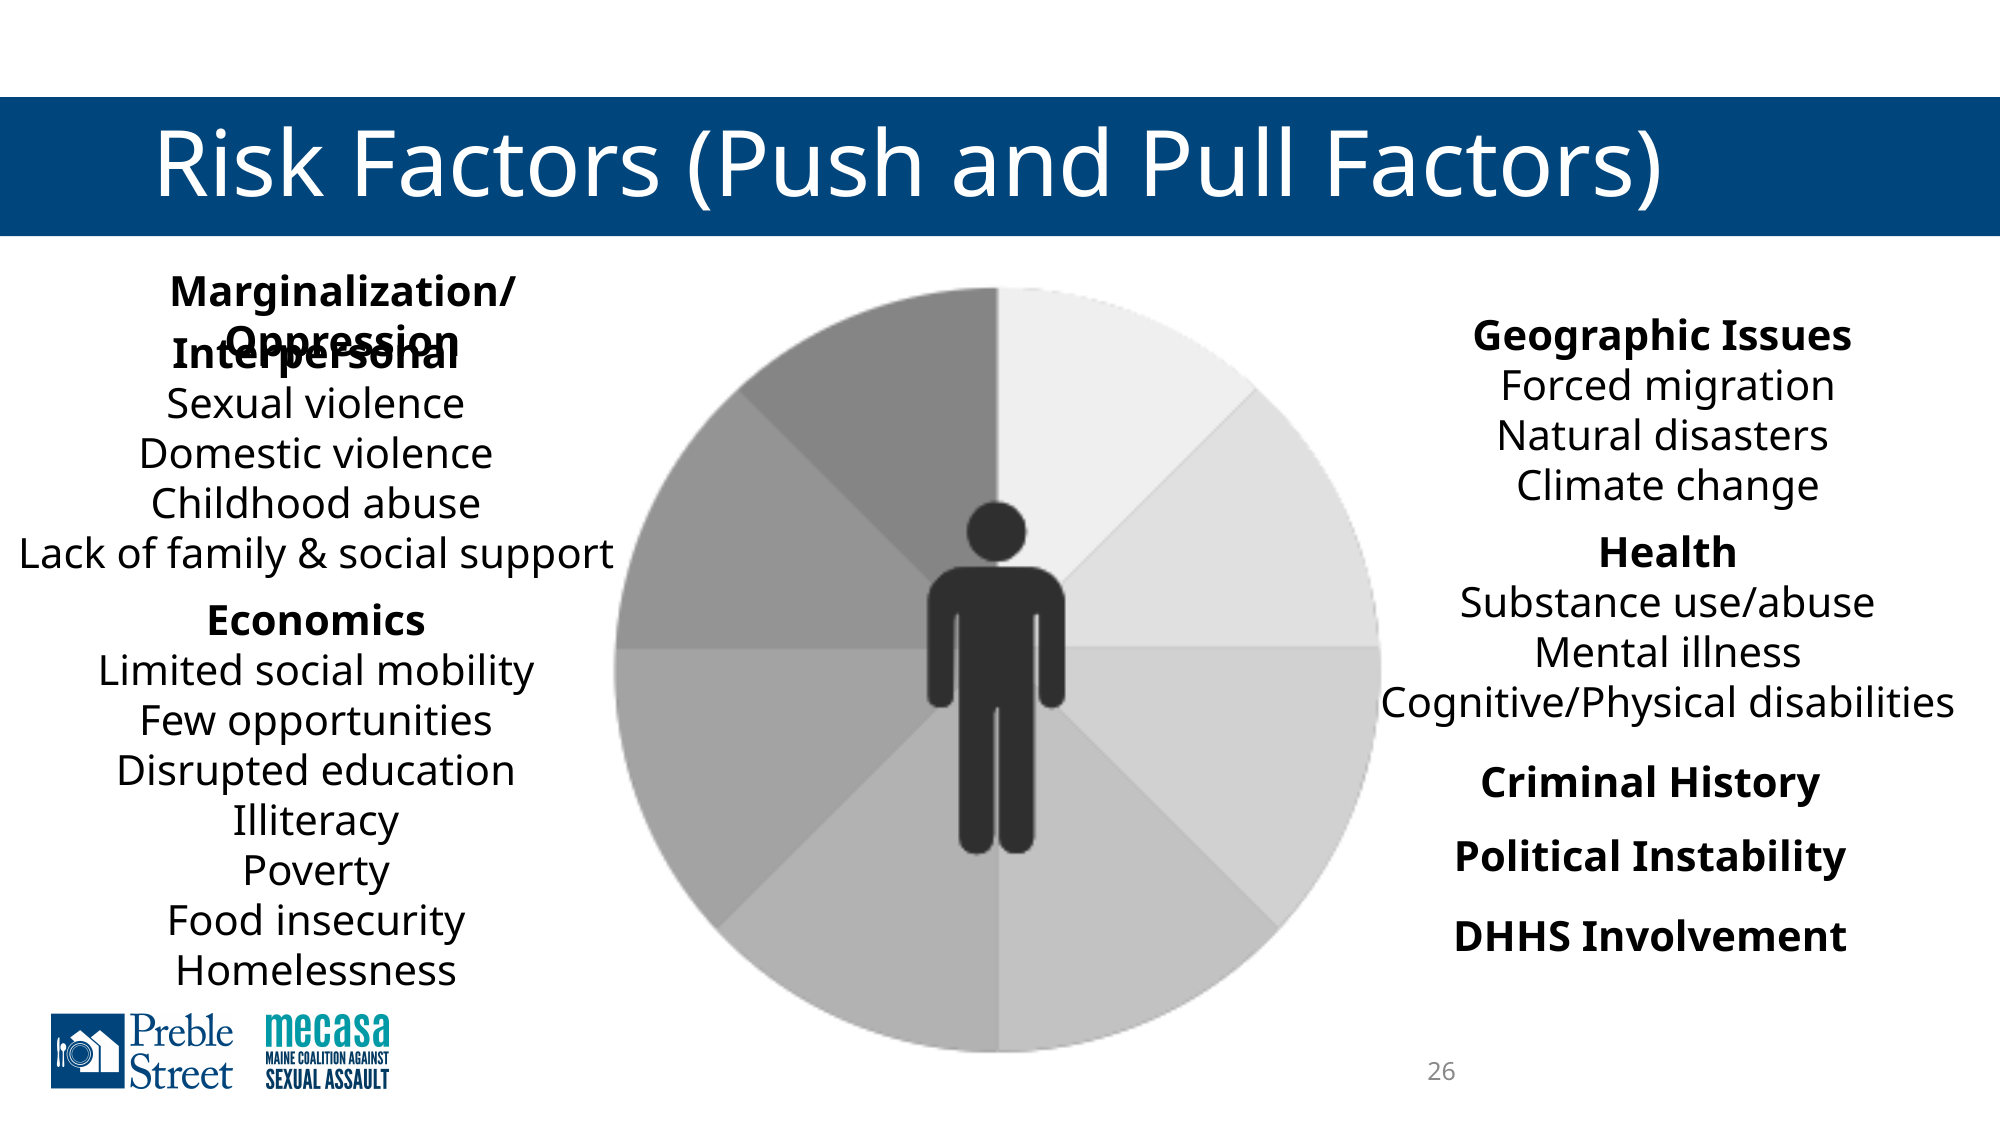

# Risk Factors (Push and Pull Factors)
Marginalization/Oppression
Geographic Issues
Forced migration
Natural disasters
Climate change
Interpersonal
Sexual violence
Domestic violence
Childhood abuse
Lack of family & social support
Health
Substance use/abuse
Mental illness
Cognitive/Physical disabilities
Economics
Limited social mobility
Few opportunities
Disrupted education
Illiteracy
Poverty
Food insecurity
Homelessness
Criminal History
Political Instability
DHHS Involvement
26